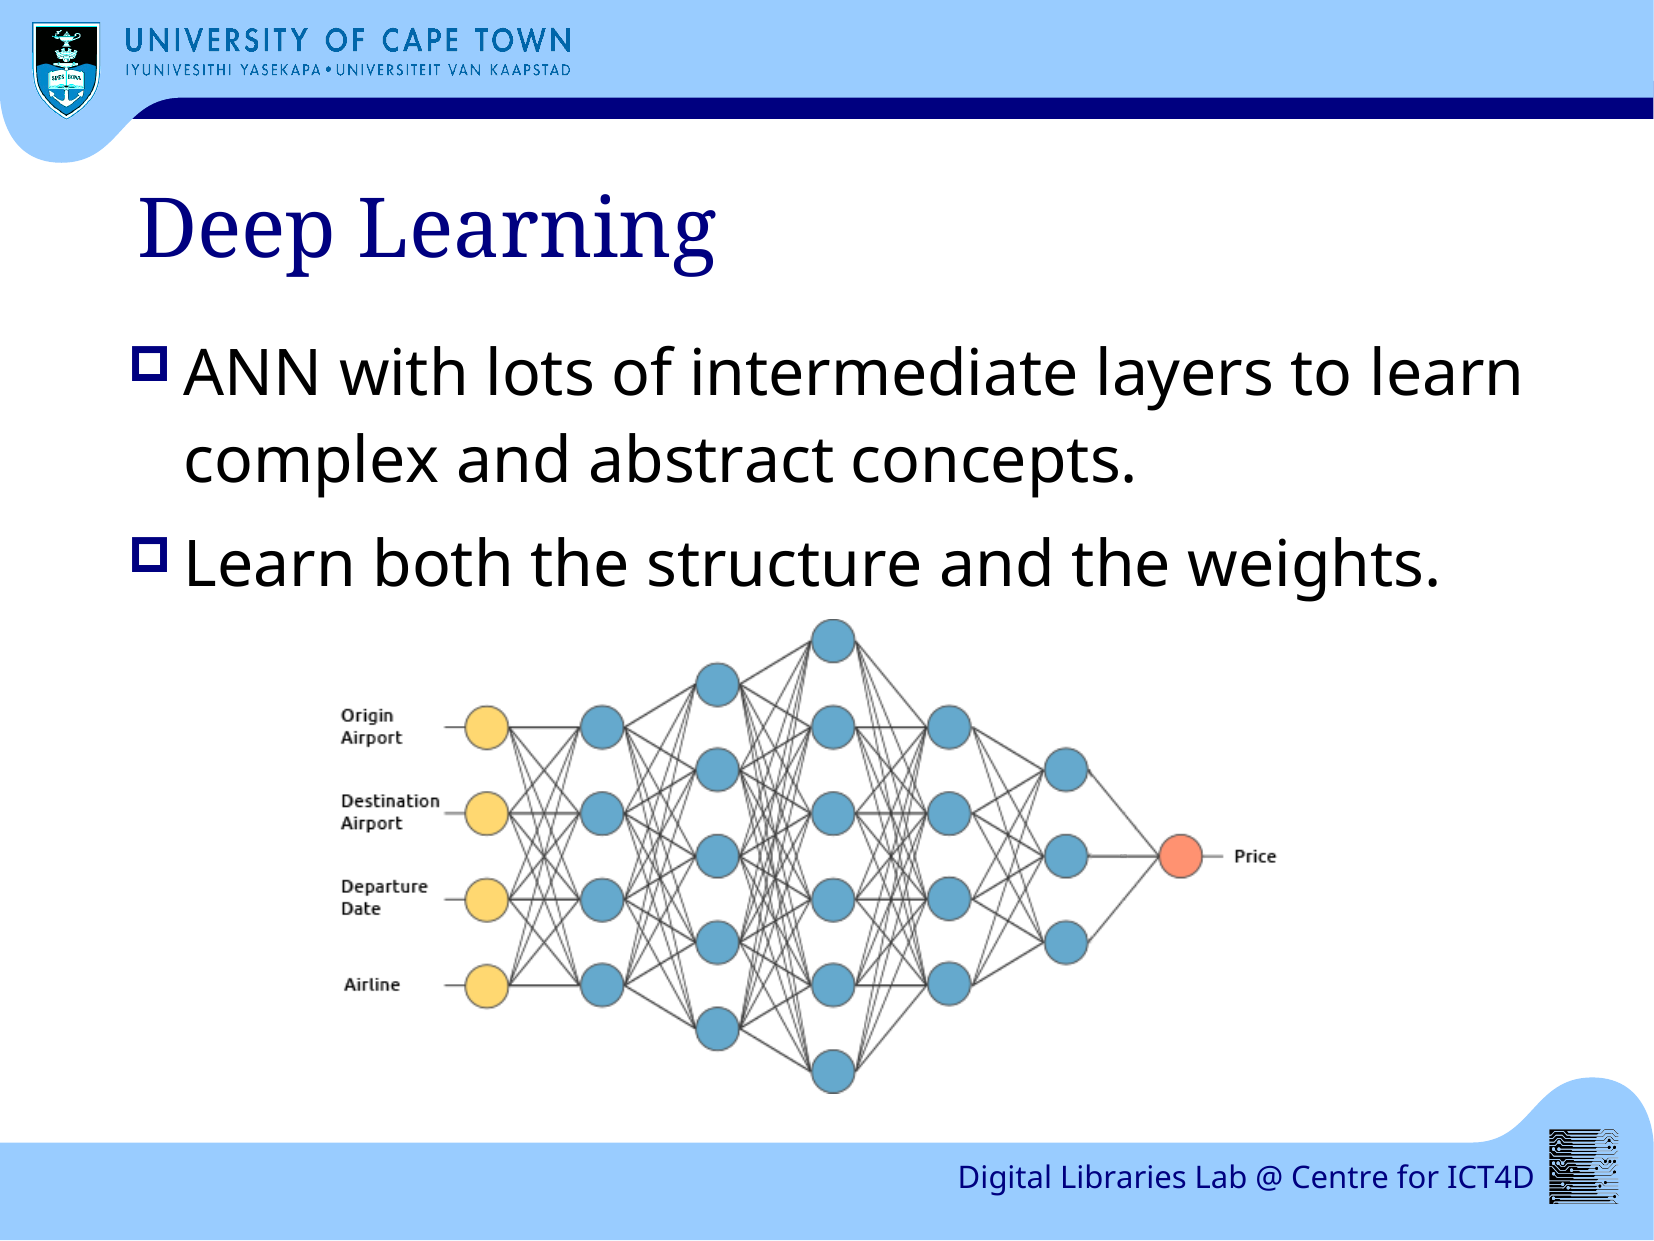

# Deep Learning
ANN with lots of intermediate layers to learn complex and abstract concepts.
Learn both the structure and the weights.